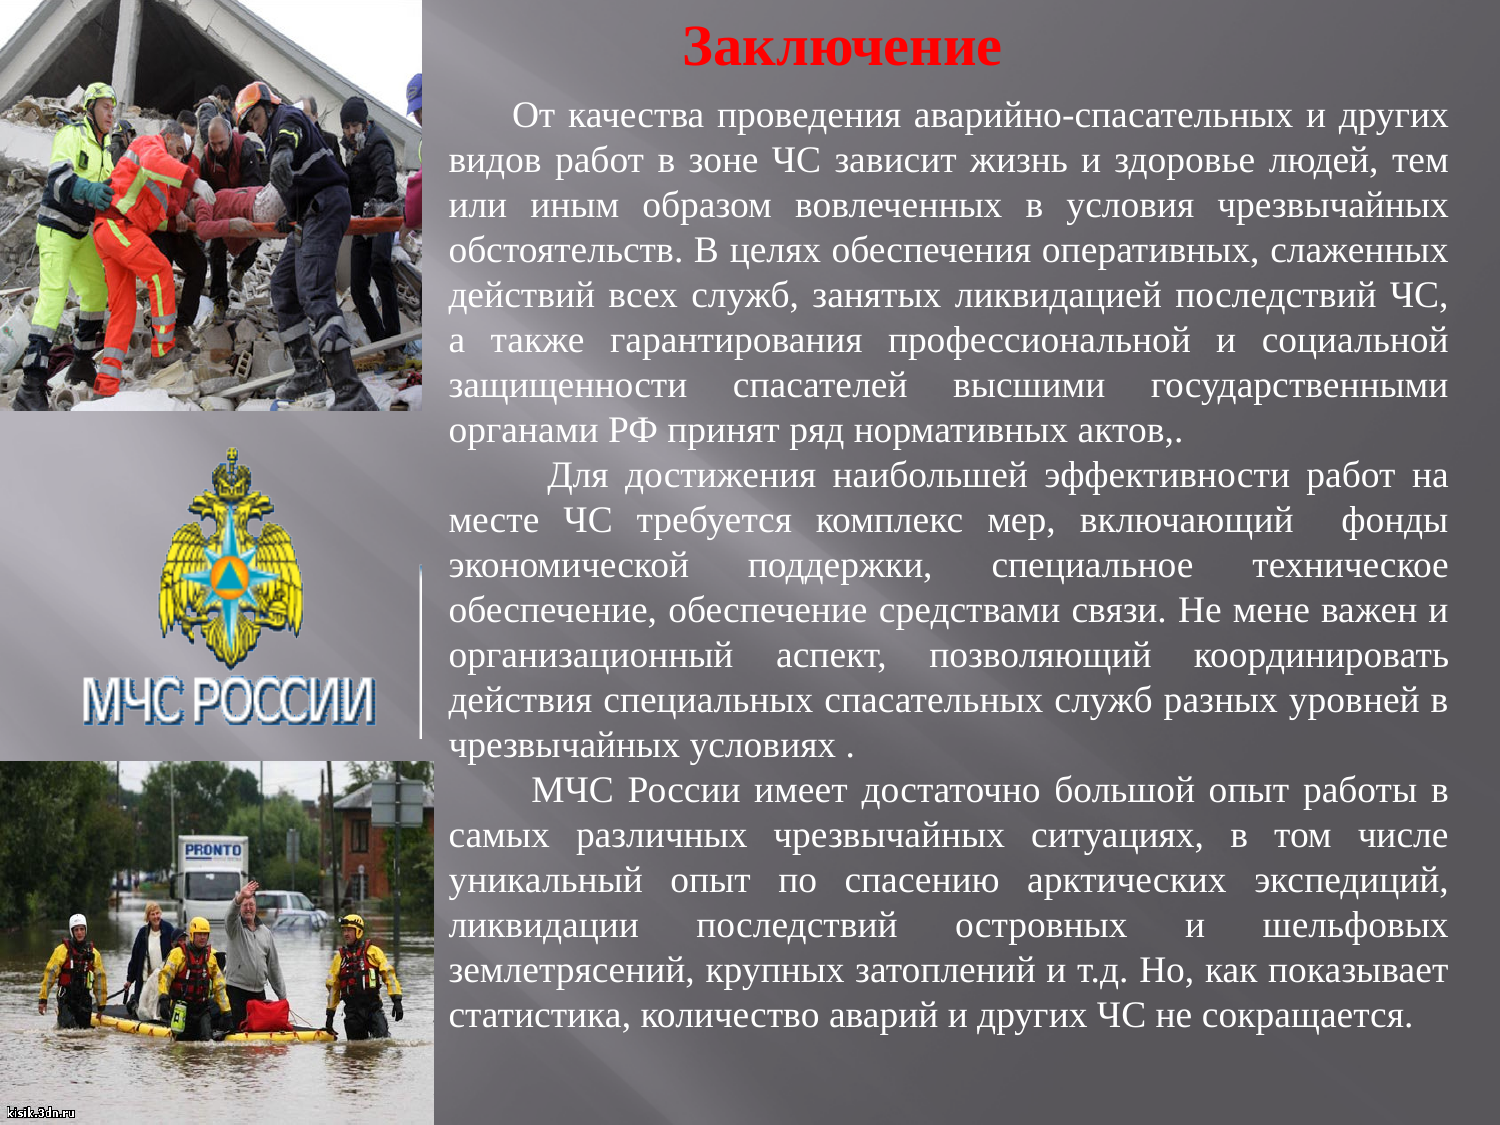

Заключение
 От качества проведения аварийно-спасательных и других видов работ в зоне ЧС зависит жизнь и здоровье людей, тем или иным образом вовлеченных в условия чрезвычайных обстоятельств. В целях обеспечения оперативных, слаженных действий всех служб, занятых ликвидацией последствий ЧС, а также гарантирования профессиональной и социальной защищенности спасателей высшими государственными органами РФ принят ряд нормативных актов,.
 Для достижения наибольшей эффективности работ на месте ЧС требуется комплекс мер, включающий фонды экономической поддержки, специальное техническое обеспечение, обеспечение средствами связи. Не мене важен и организационный аспект, позволяющий координировать действия специальных спасательных служб разных уровней в чрезвычайных условиях .
 МЧС России имеет достаточно большой опыт работы в самых различных чрезвычайных ситуациях, в том числе уникальный опыт по спасению арктических экспедиций, ликвидации последствий островных и шельфовых землетрясений, крупных затоплений и т.д. Но, как показывает статистика, количество аварий и других ЧС не сокращается.